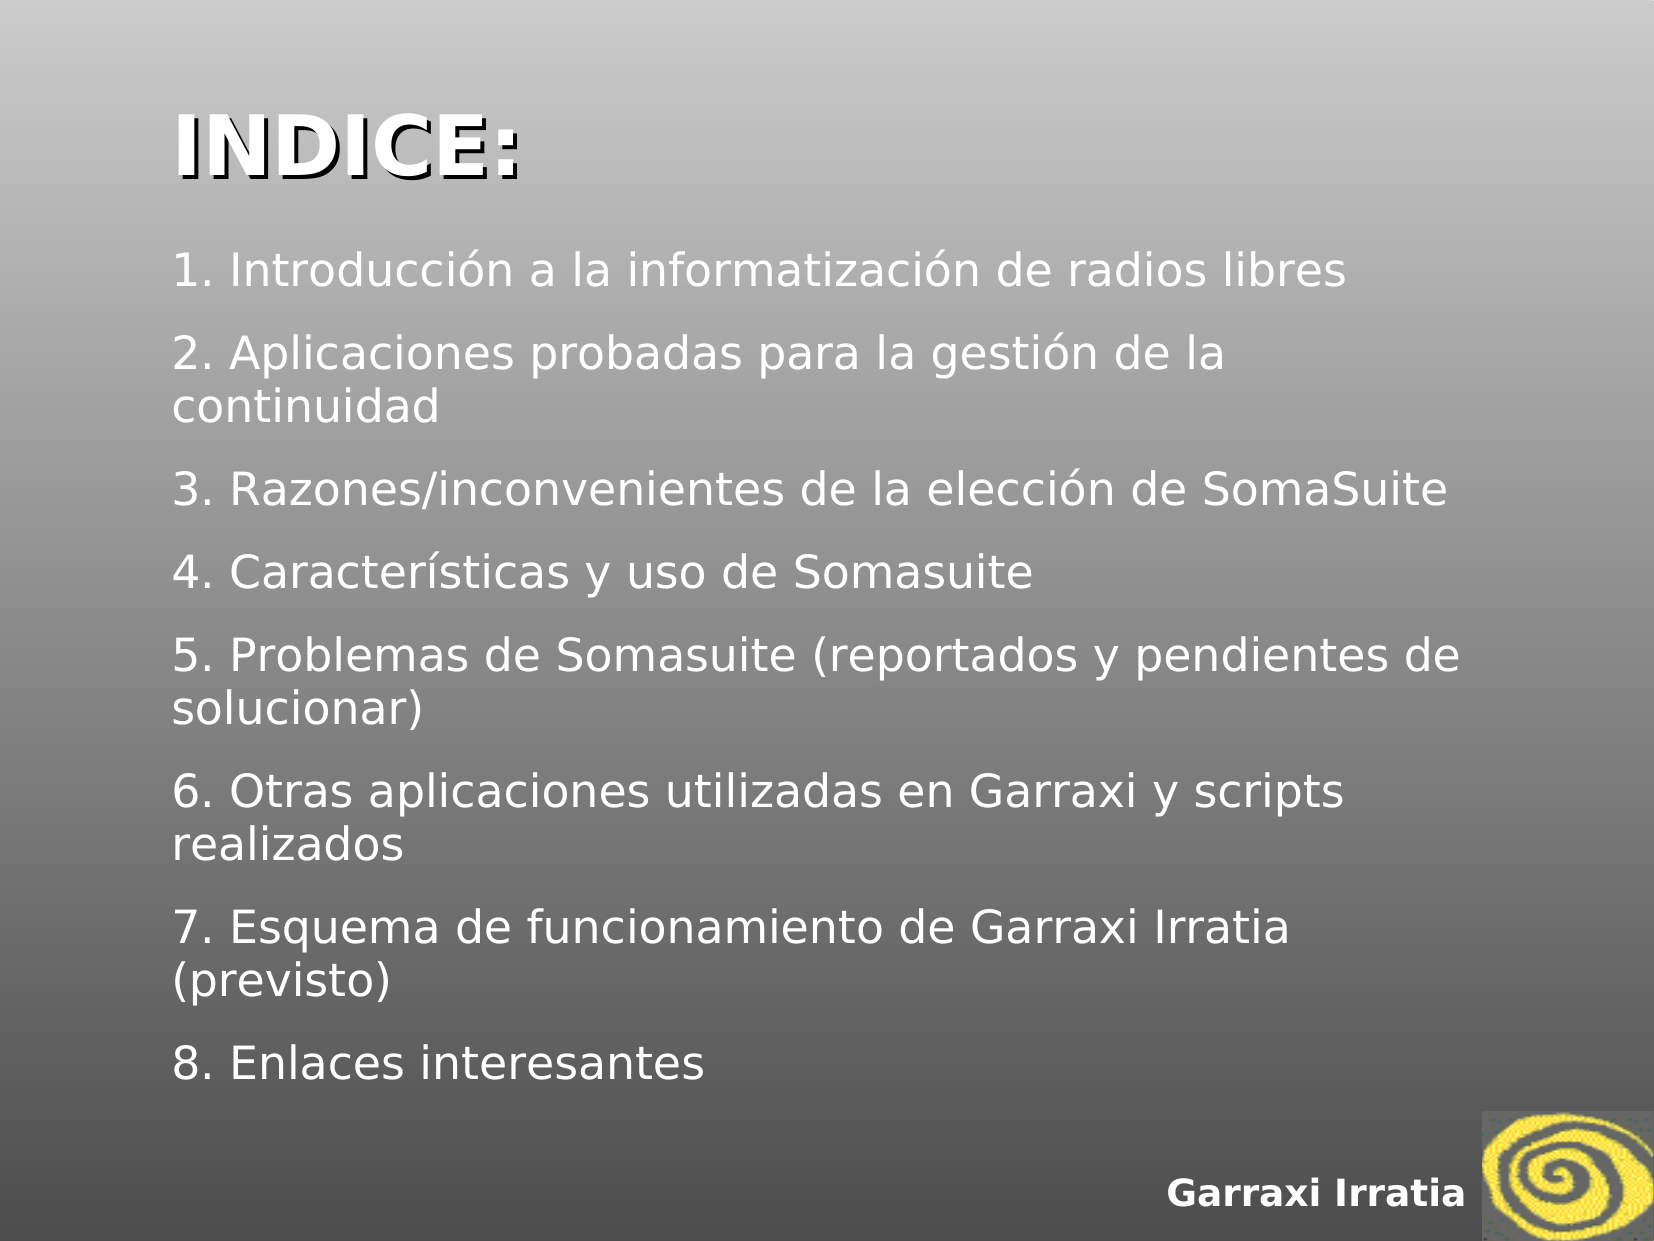

INDICE:
1. Introducción a la informatización de radios libres
2. Aplicaciones probadas para la gestión de la continuidad
3. Razones/inconvenientes de la elección de SomaSuite
4. Características y uso de Somasuite
5. Problemas de Somasuite (reportados y pendientes de solucionar)
6. Otras aplicaciones utilizadas en Garraxi y scripts realizados
7. Esquema de funcionamiento de Garraxi Irratia (previsto)
8. Enlaces interesantes